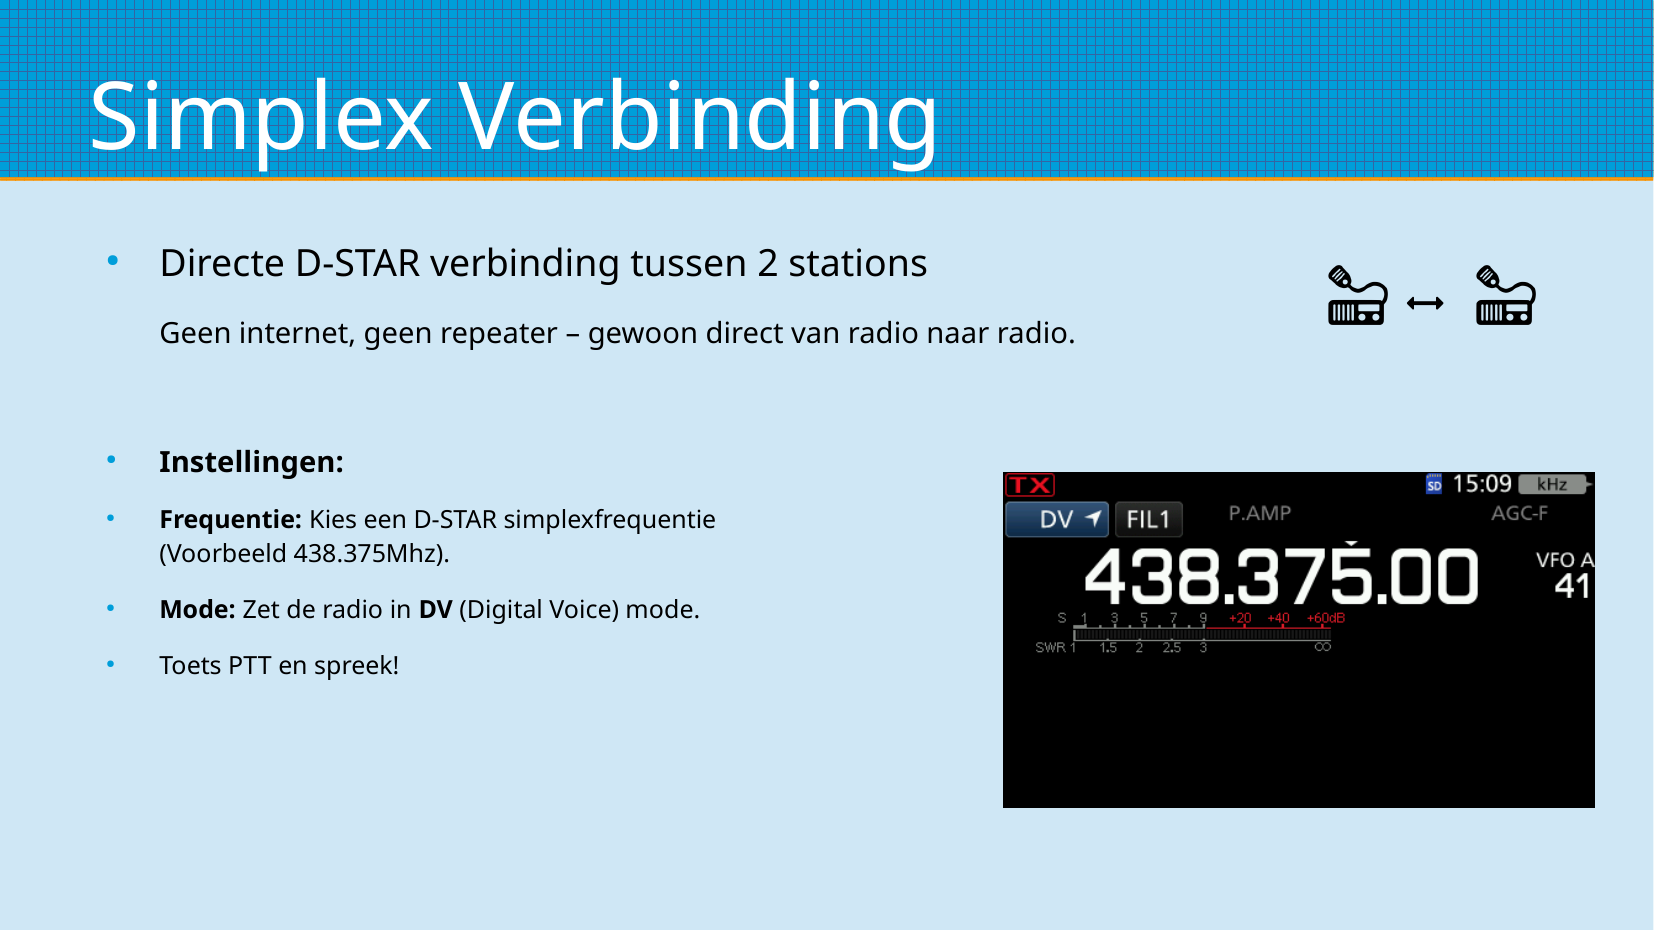

# Simplex Verbinding
Directe D-STAR verbinding tussen 2 stations
Geen internet, geen repeater – gewoon direct van radio naar radio.
Instellingen:
Frequentie: Kies een D-STAR simplexfrequentie
(Voorbeeld 438.375Mhz).
Mode: Zet de radio in DV (Digital Voice) mode.
Toets PTT en spreek!